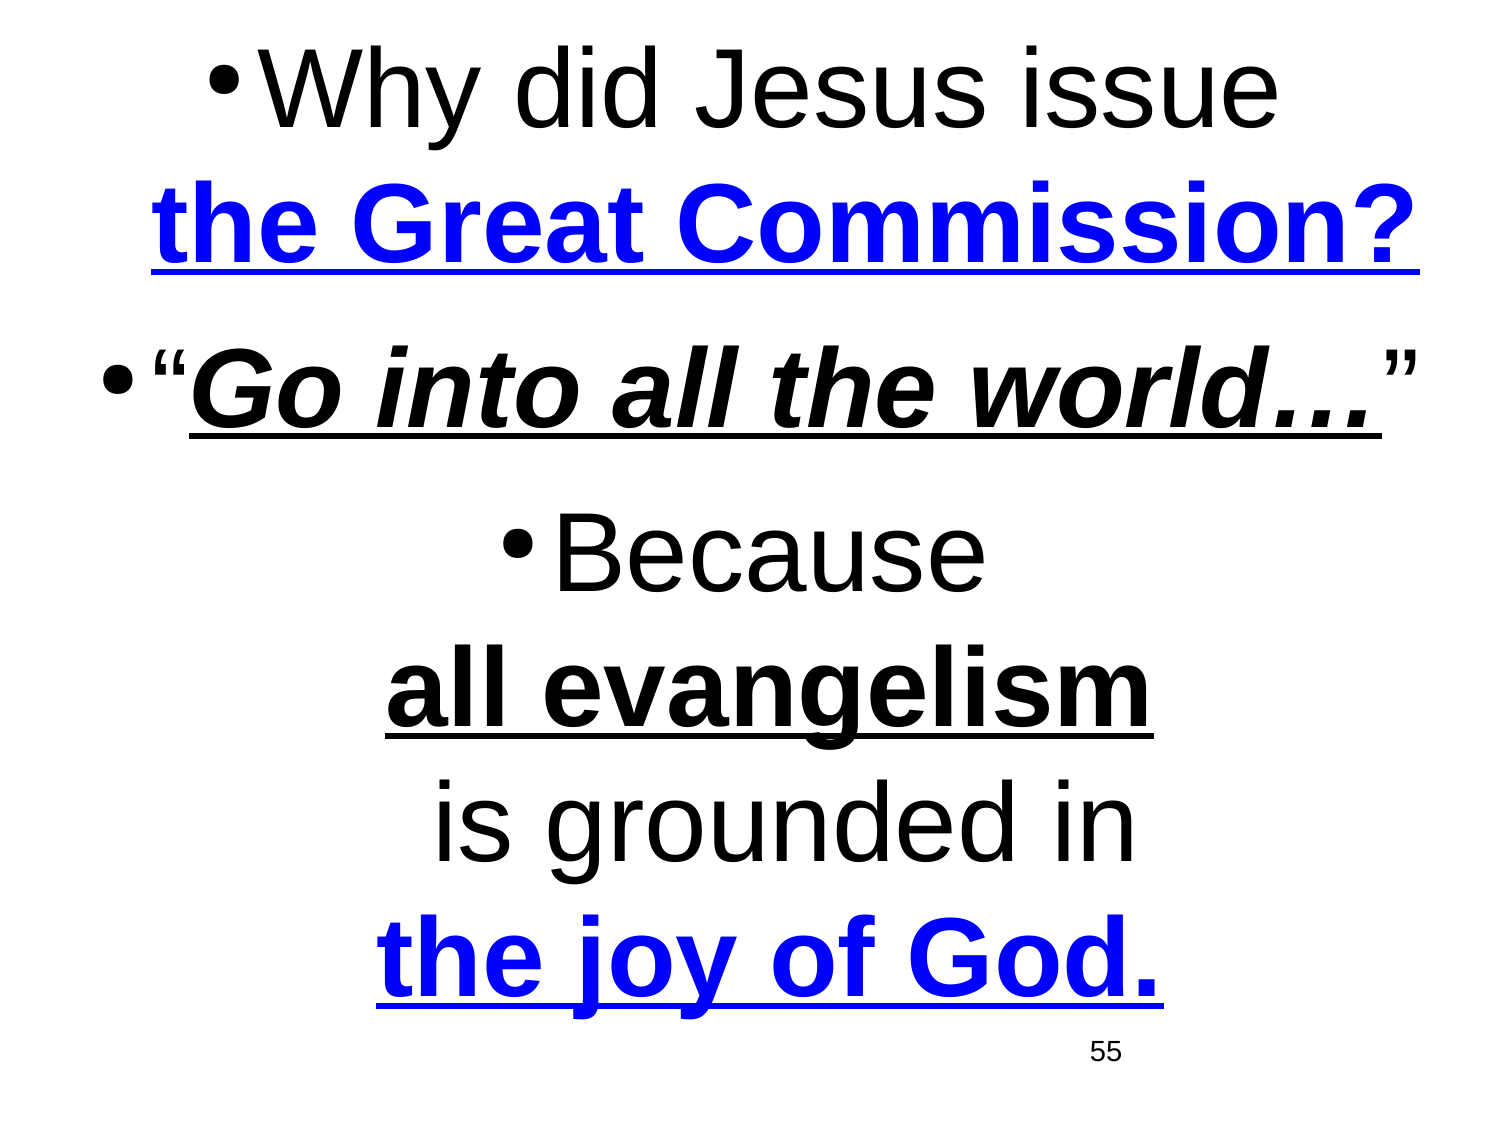

# Why did Jesus issue the Great Commission?
“Go into all the world…”
Because
all evangelism
 is grounded in
the joy of God.
55